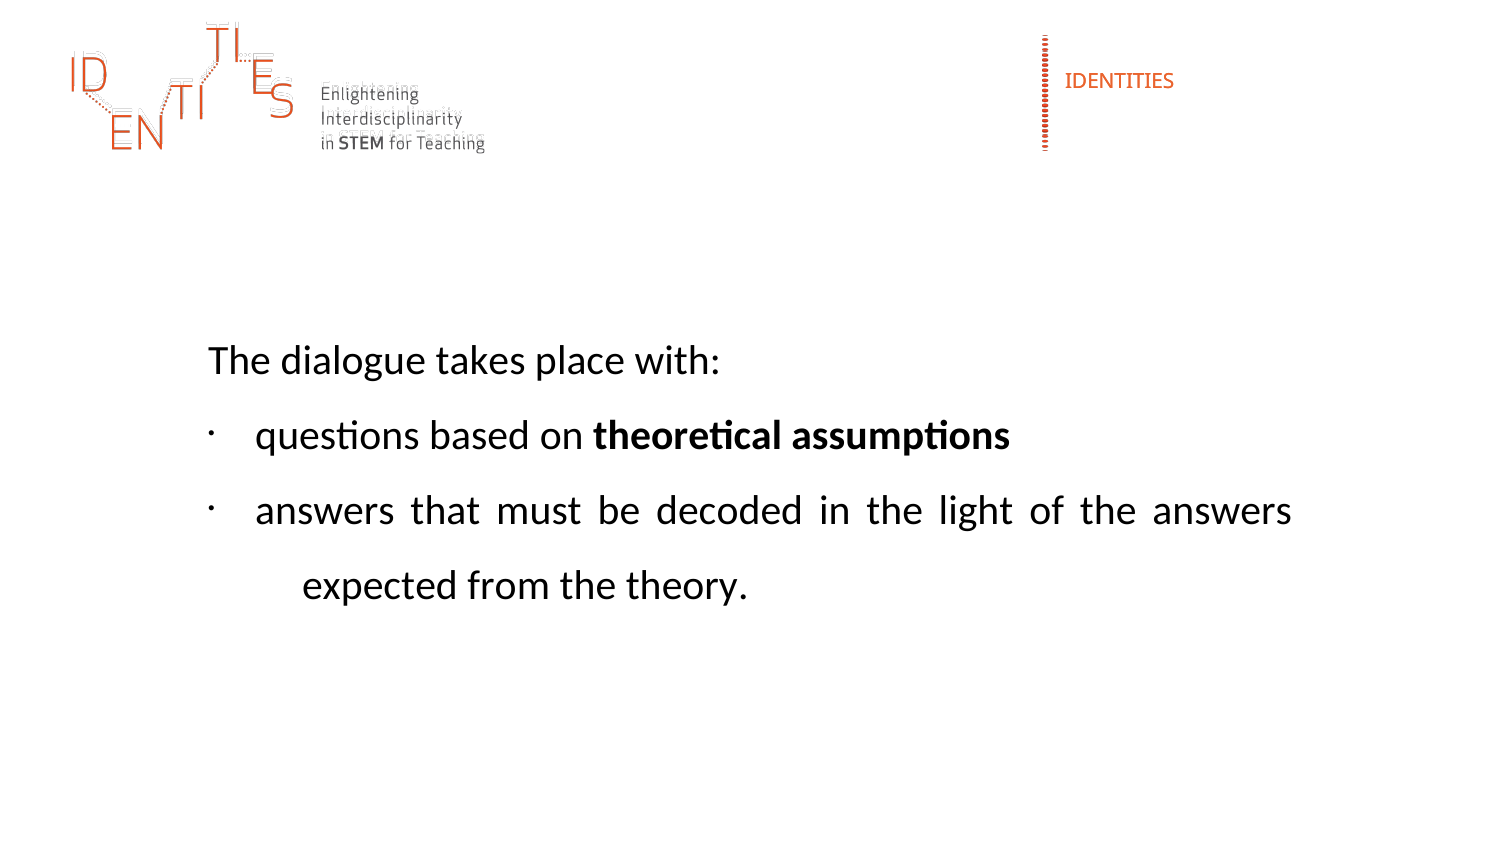

IDENTITIES
IDENTITIES
The dialogue takes place with:
questions based on theoretical assumptions
answers that must be decoded in the light of the answers expected from the theory.